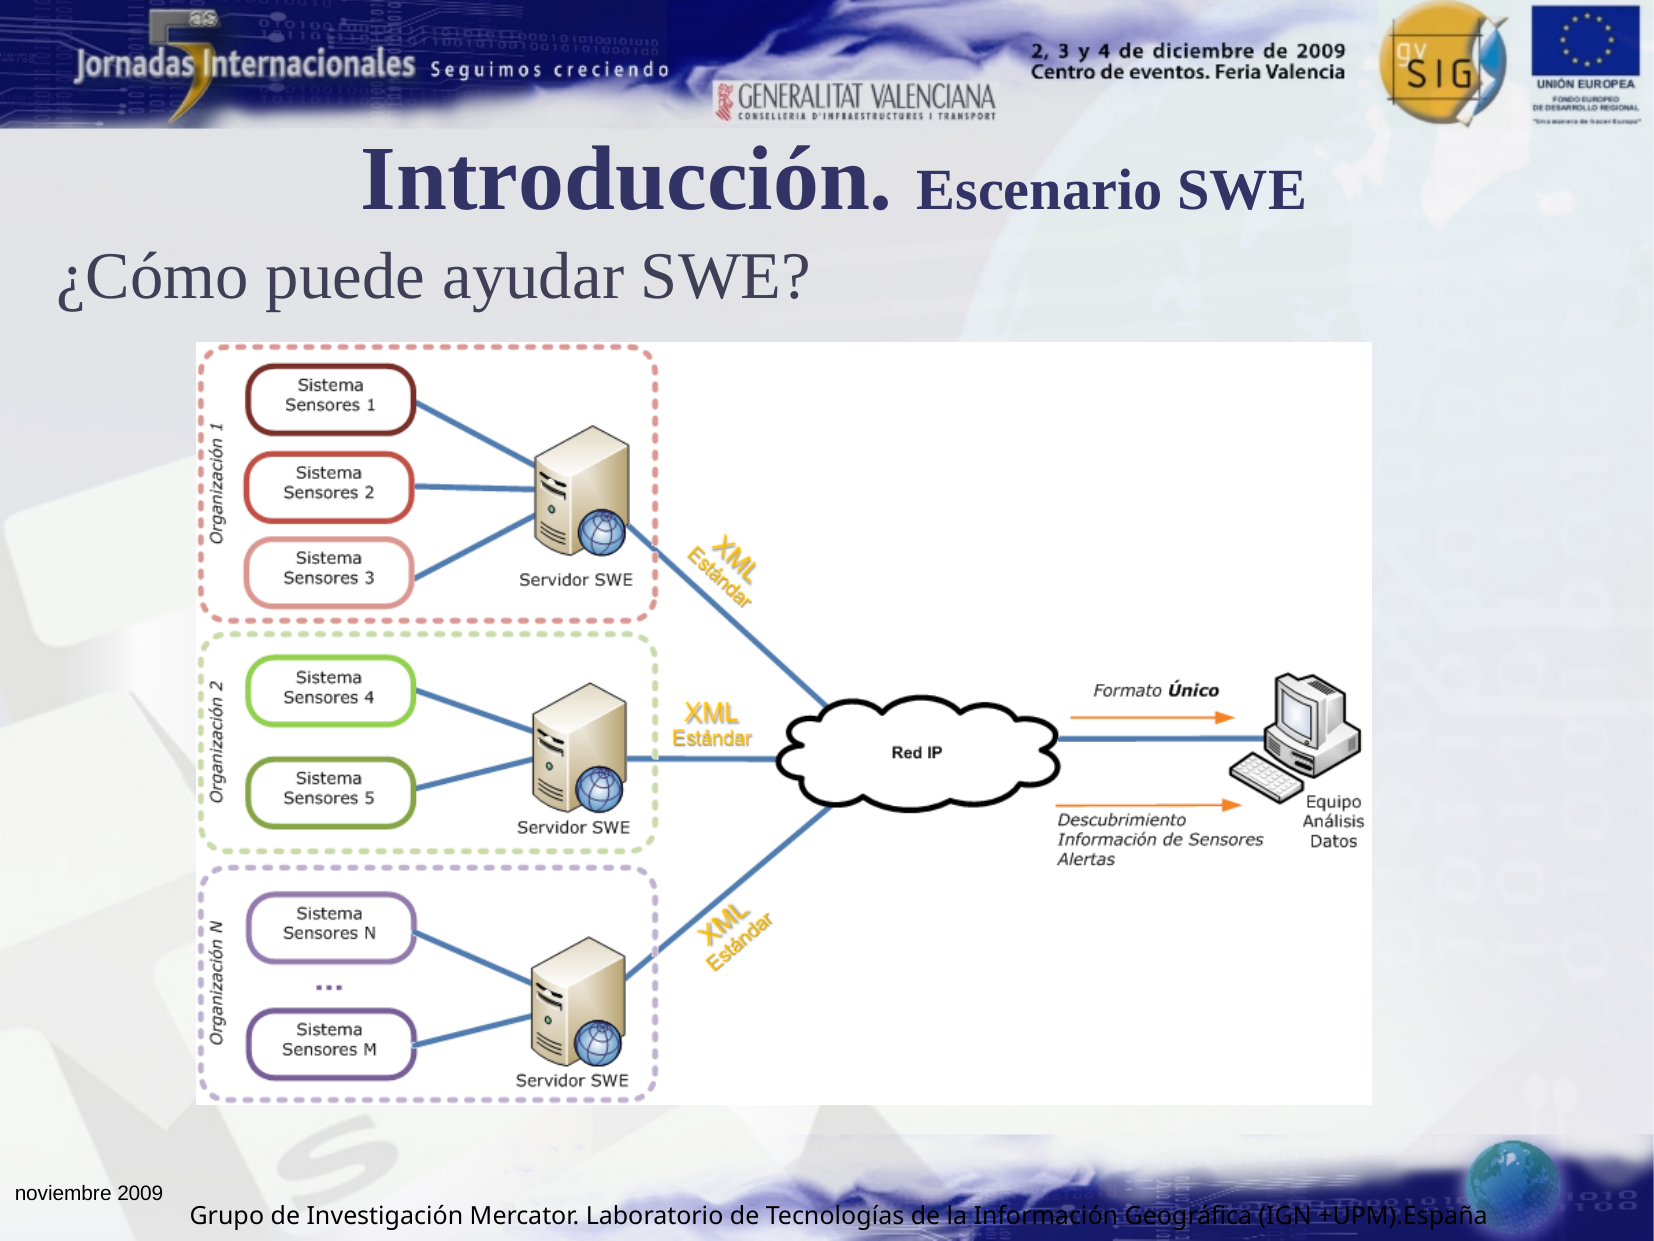

Introducción. Escenario SWE
# ¿Cómo puede ayudar SWE?
Grupo de Investigación Mercator. Laboratorio de Tecnologías de la Información Geográfica (IGN +UPM).España
noviembre 2009